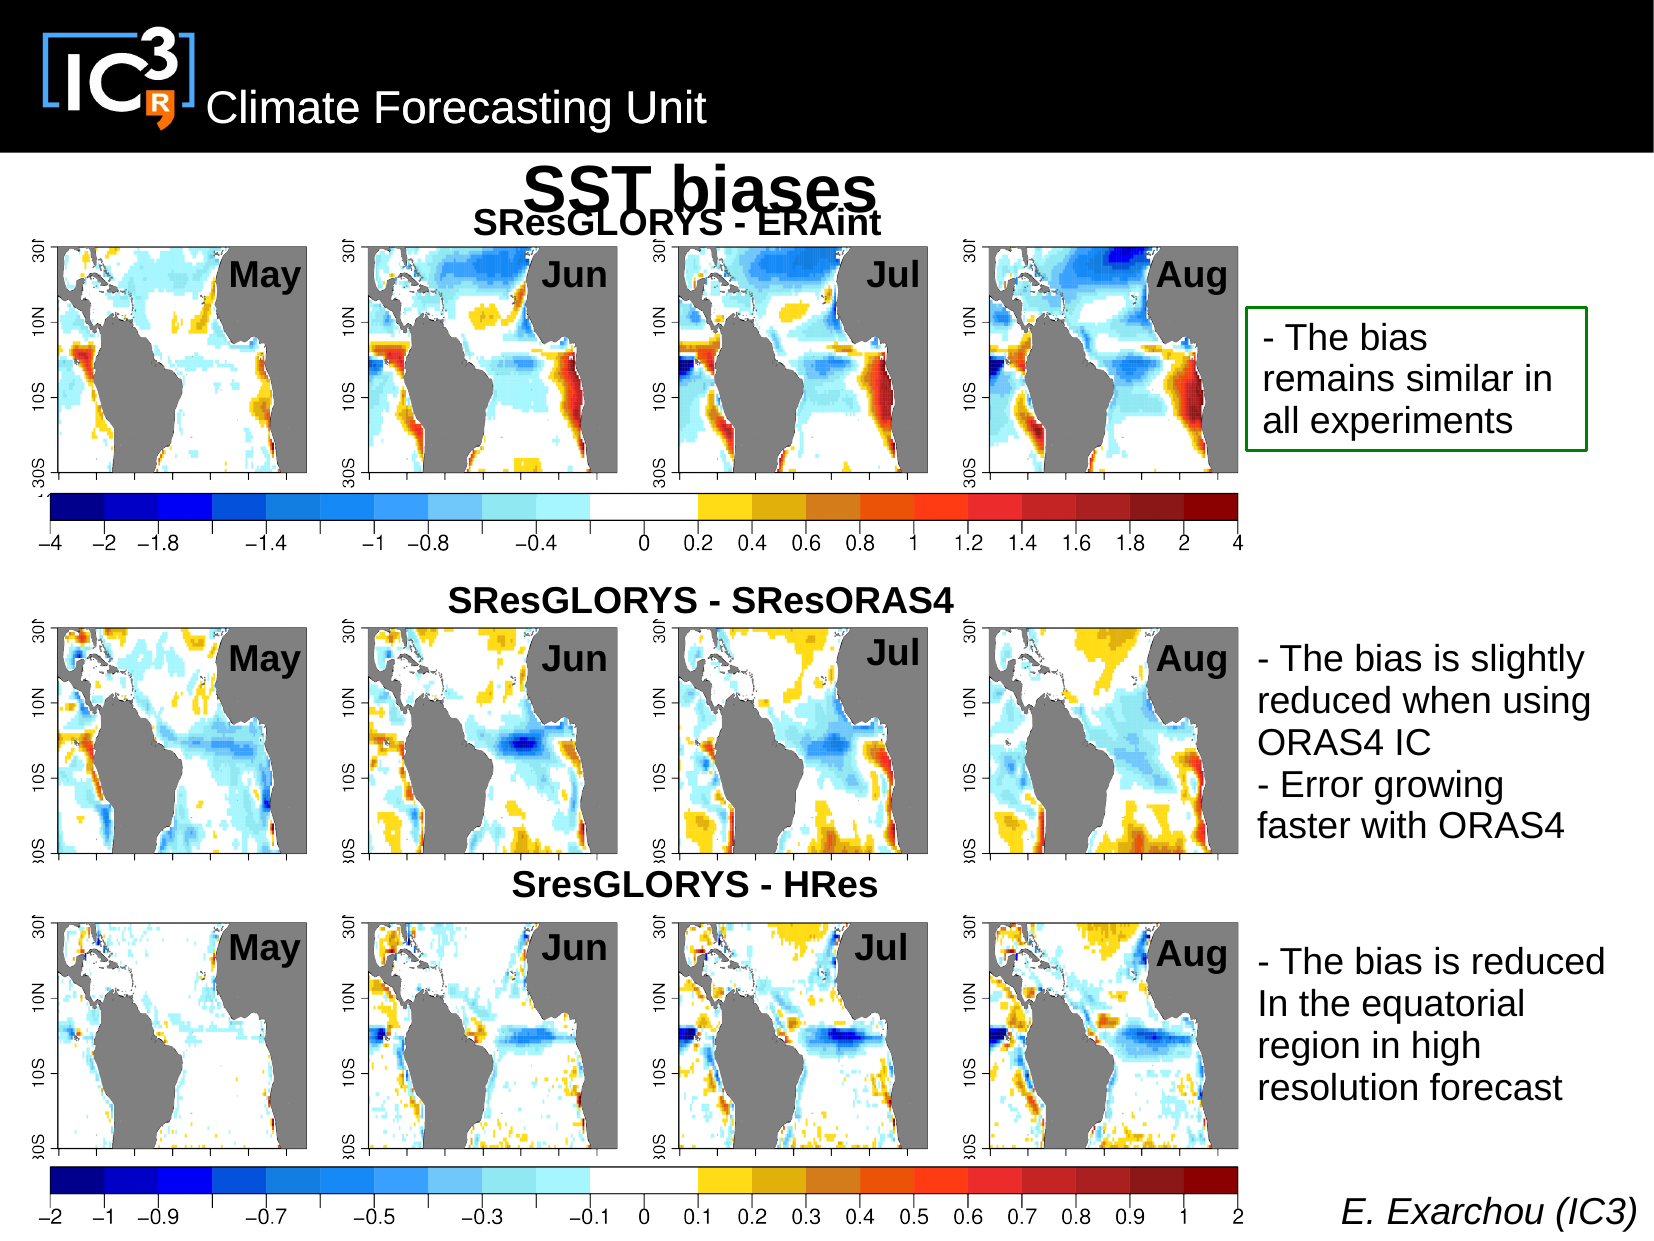

Climate Forecasting Unit
SST biases
SResGLORYS - ERAint
May
Jun
Jul
Aug
- The bias remains similar in all experiments
SResGLORYS - SResORAS4
Jul
May
Jun
Aug
- The bias is slightly reduced when using ORAS4 IC
- Error growing faster with ORAS4
SresGLORYS - HRes
May
Jun
Jul
Aug
- The bias is reduced
In the equatorial region in high resolution forecast
E. Exarchou (IC3)